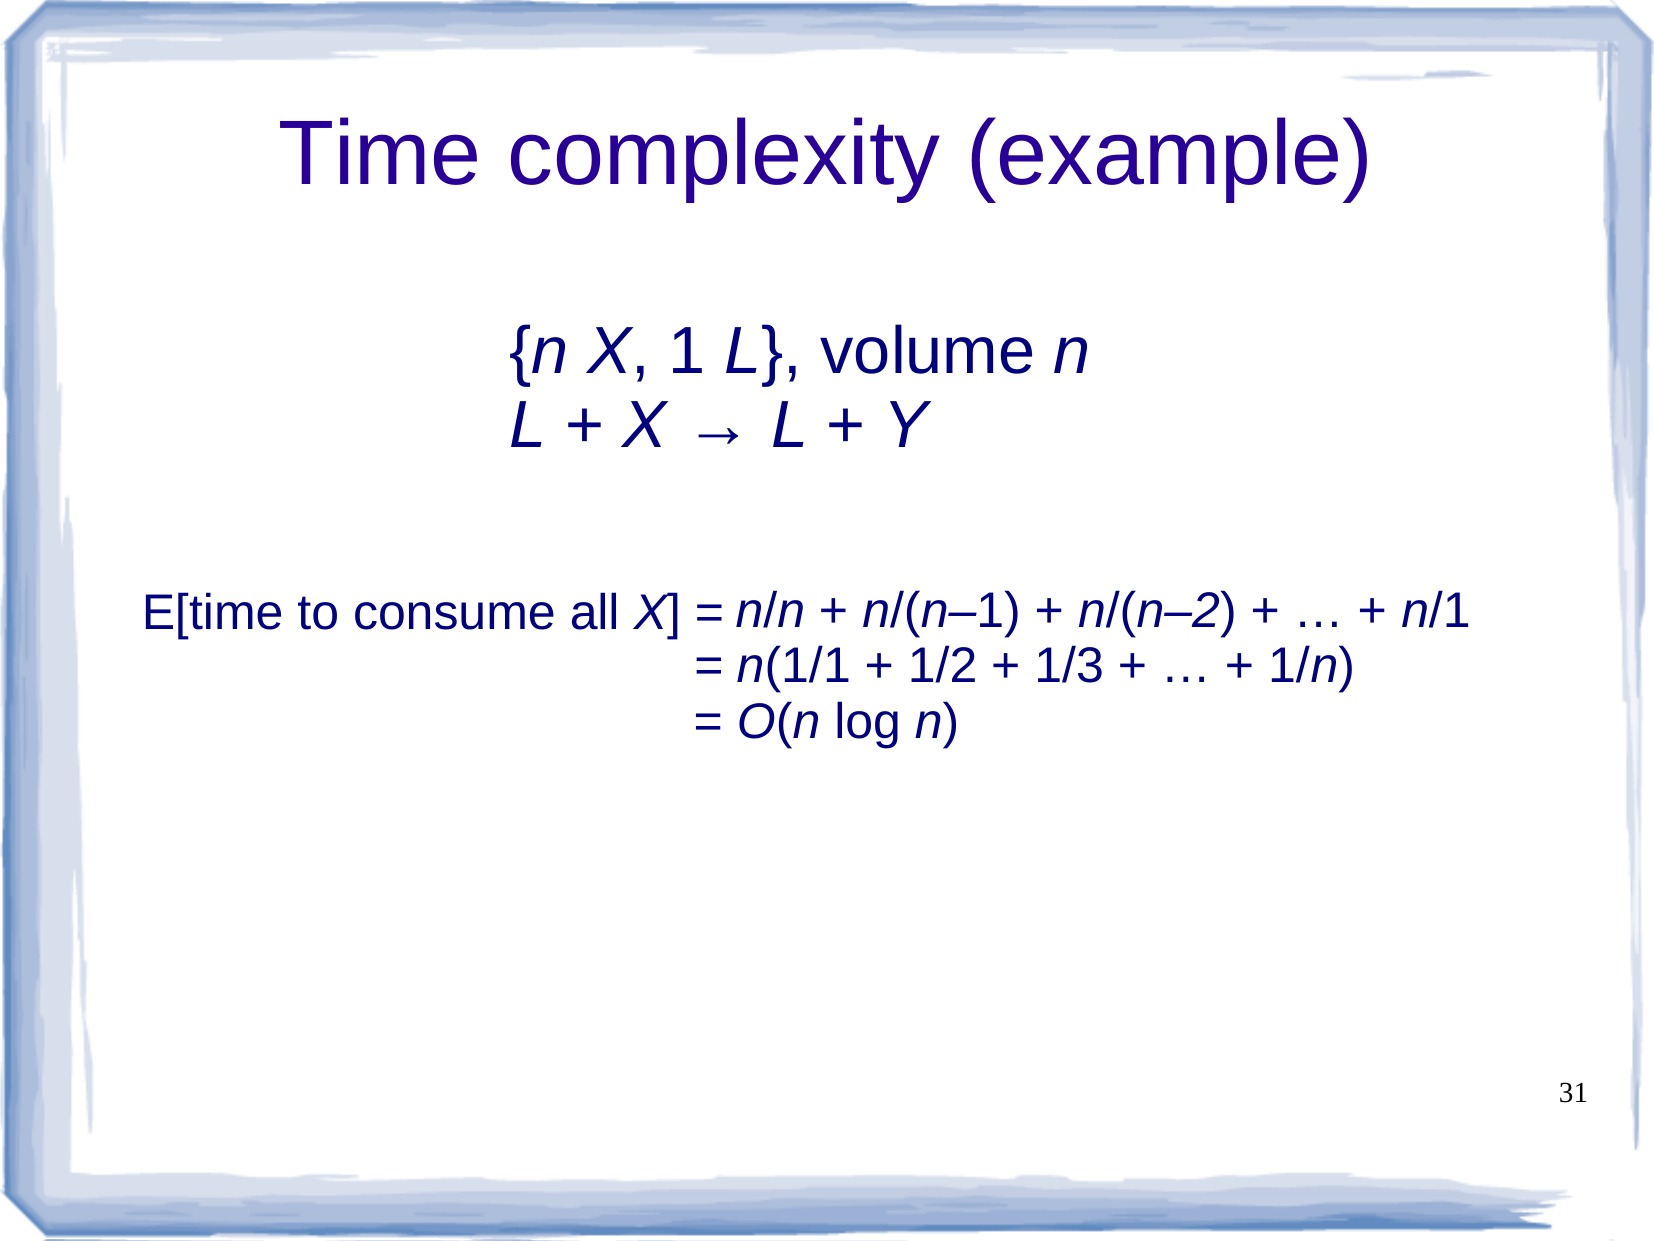

# Time complexity (example)
{n X, 1 L}, volume n
L + X → L + Y
 n/n + n/(n–1) + n/(n–2) + … + n/1
= n(1/1 + 1/2 + 1/3 + … + 1/n)
= O(n log n)
E[time to consume all X] =
31